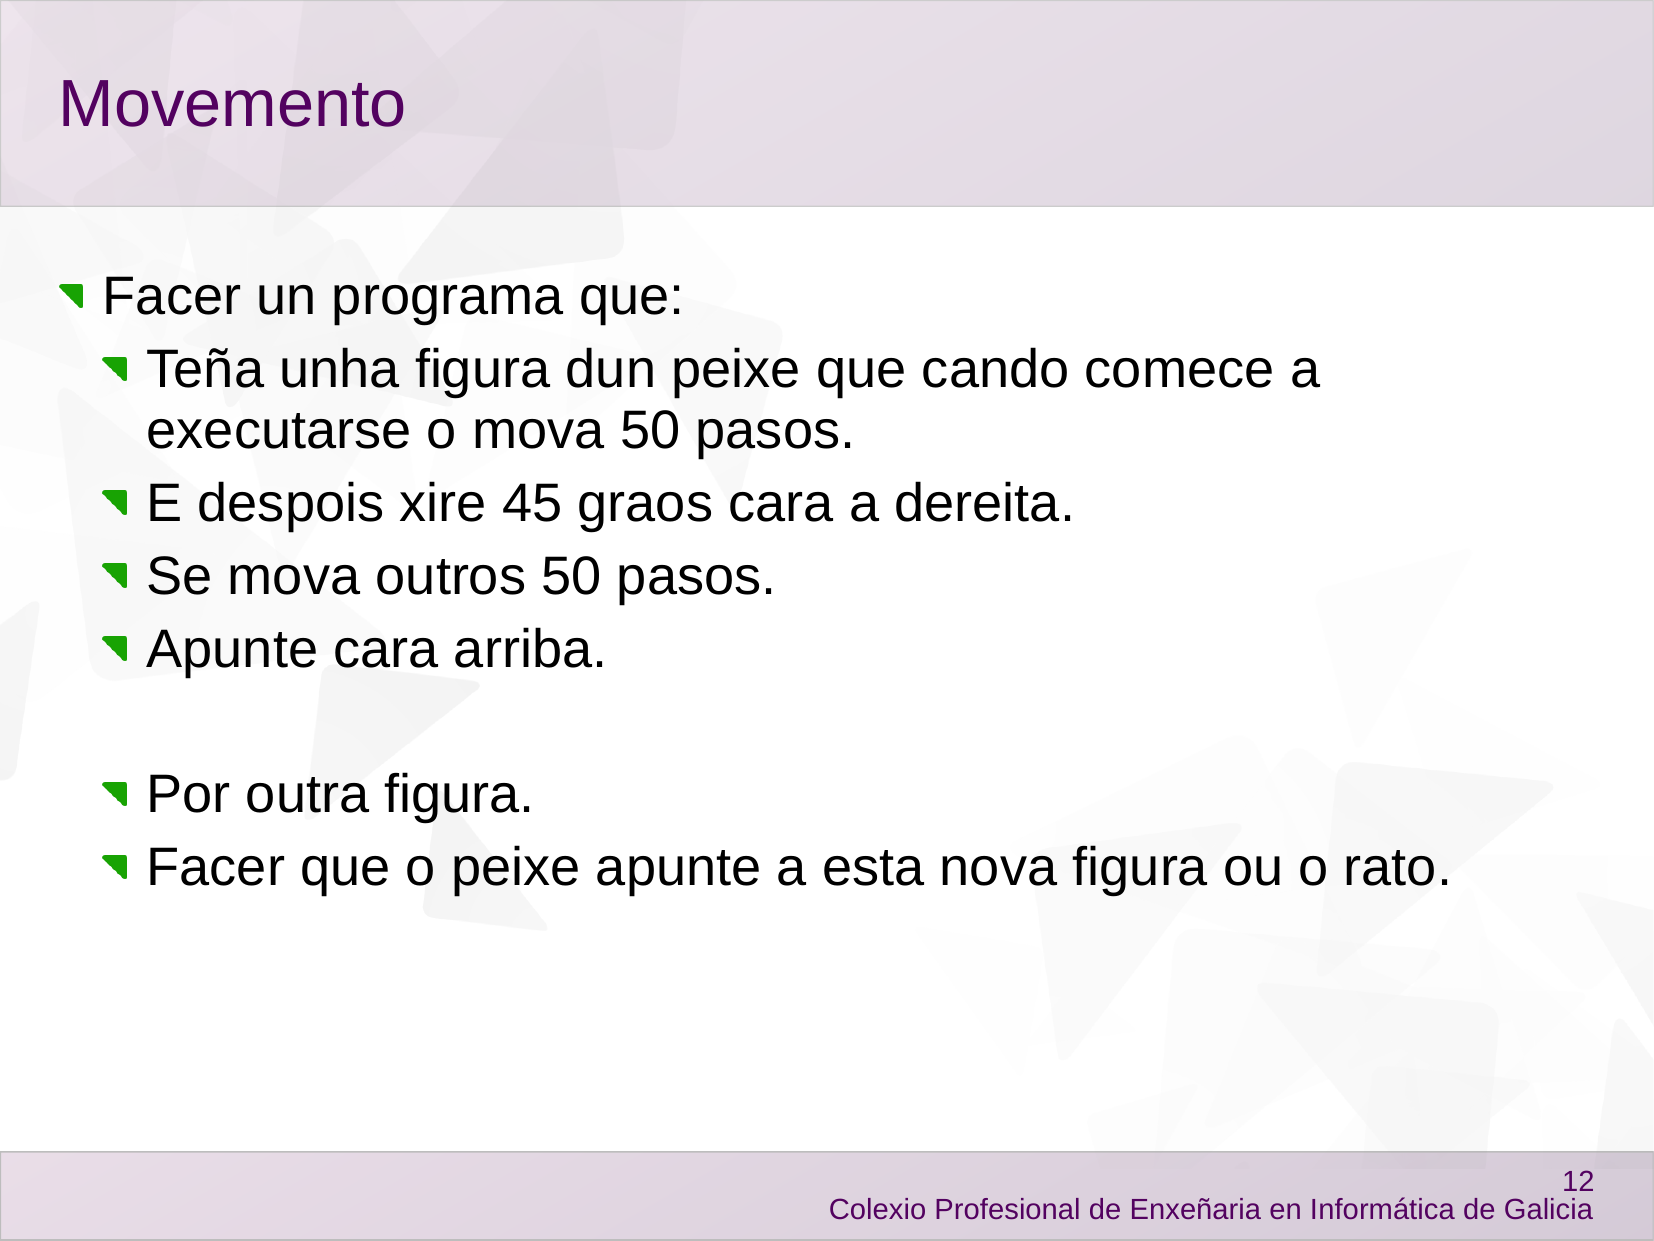

# Movemento
Facer un programa que:
Teña unha figura dun peixe que cando comece a executarse o mova 50 pasos.
E despois xire 45 graos cara a dereita.
Se mova outros 50 pasos.
Apunte cara arriba.
Por outra figura.
Facer que o peixe apunte a esta nova figura ou o rato.
12
Colexio Profesional de Enxeñaria en Informática de Galicia